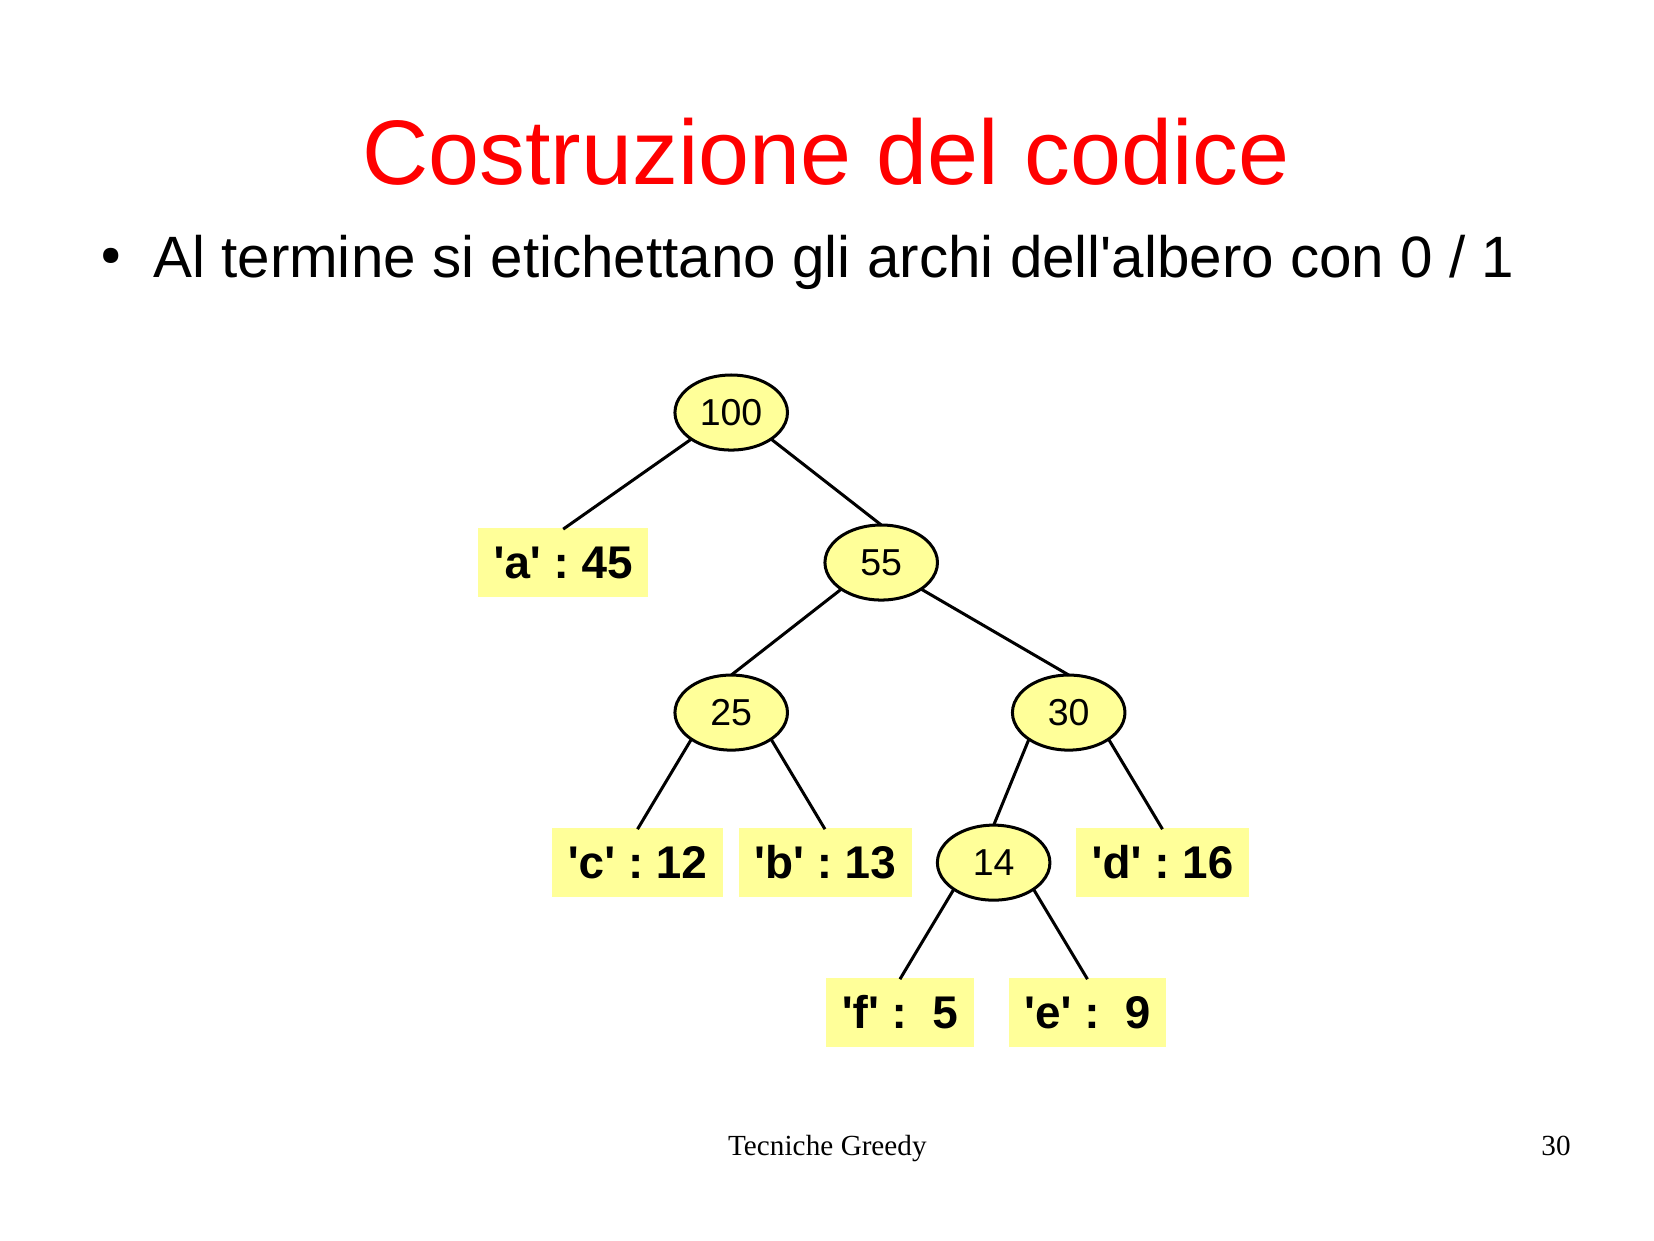

# Costruzione del codice
Al termine si etichettano gli archi dell'albero con 0 / 1
100
55
'a' : 45
25
30
14
'c' : 12
'b' : 13
'd' : 16
'f' : 5
'e' : 9
Tecniche Greedy
30